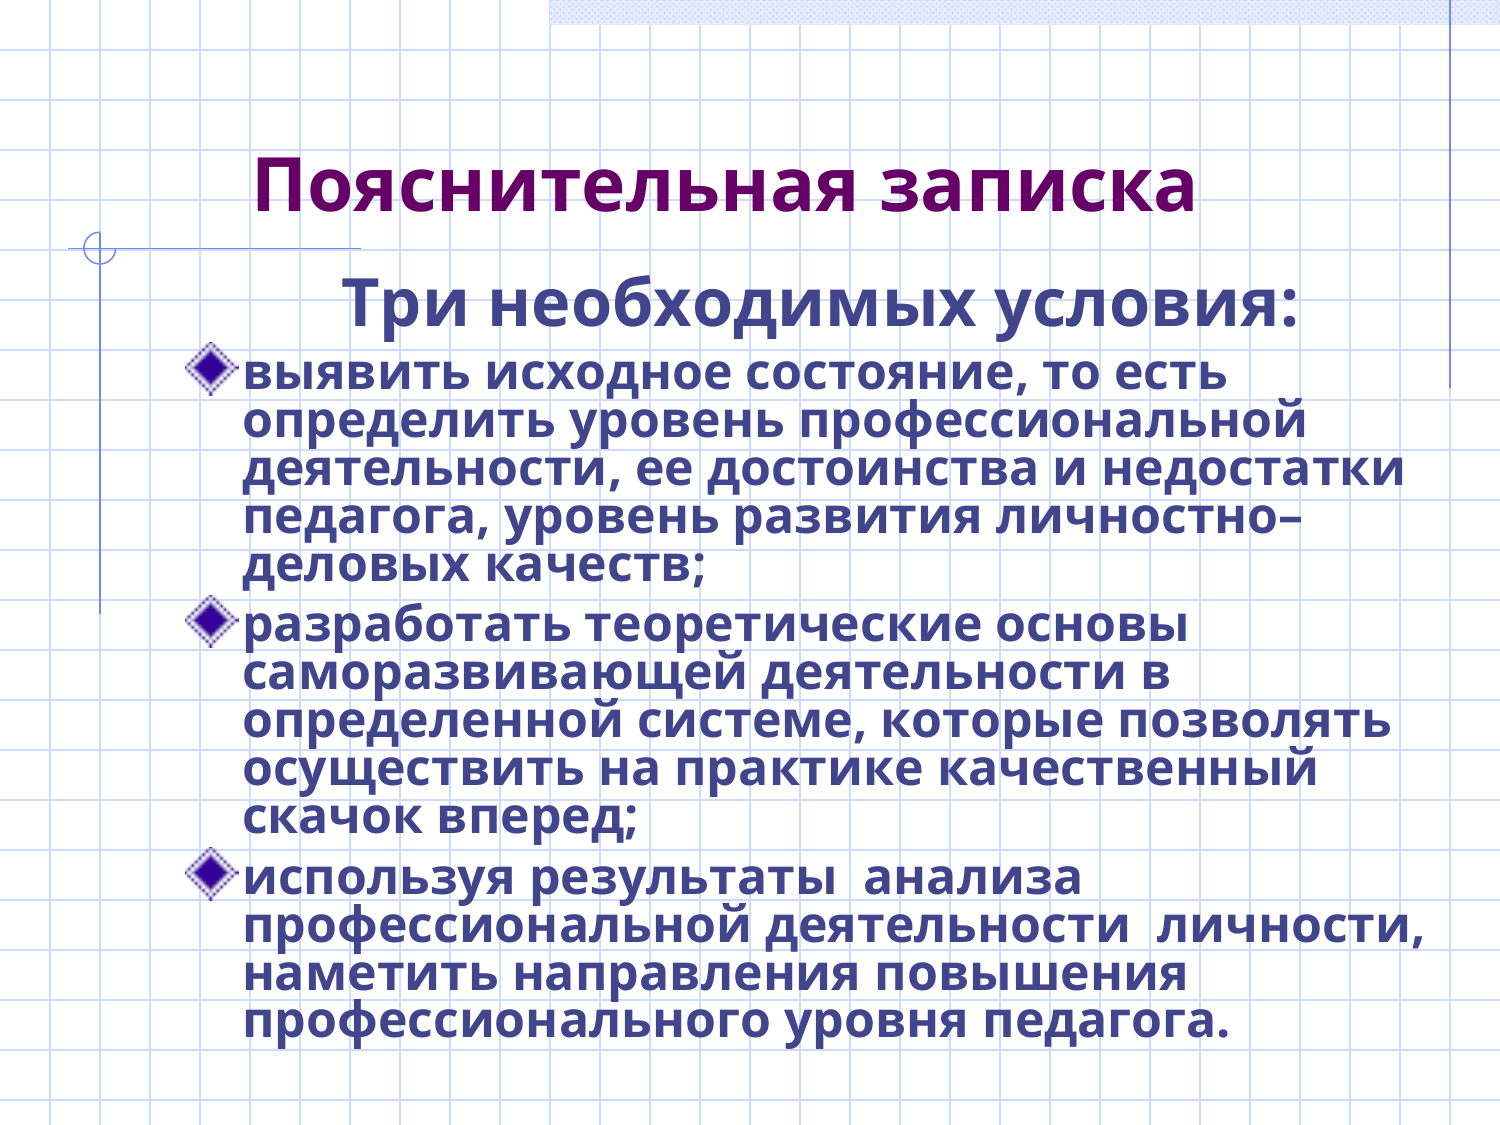

# Пояснительная записка
Три необходимых условия:
выявить исходное состояние, то есть определить уровень профессиональной деятельности, ее достоинства и недостатки педагога, уровень развития личностно–деловых качеств;
разработать теоретические основы саморазвивающей деятельности в определенной системе, которые позволять осуществить на практике качественный скачок вперед;
используя результаты анализа профессиональной деятельности личности, наметить направления повышения профессионального уровня педагога.